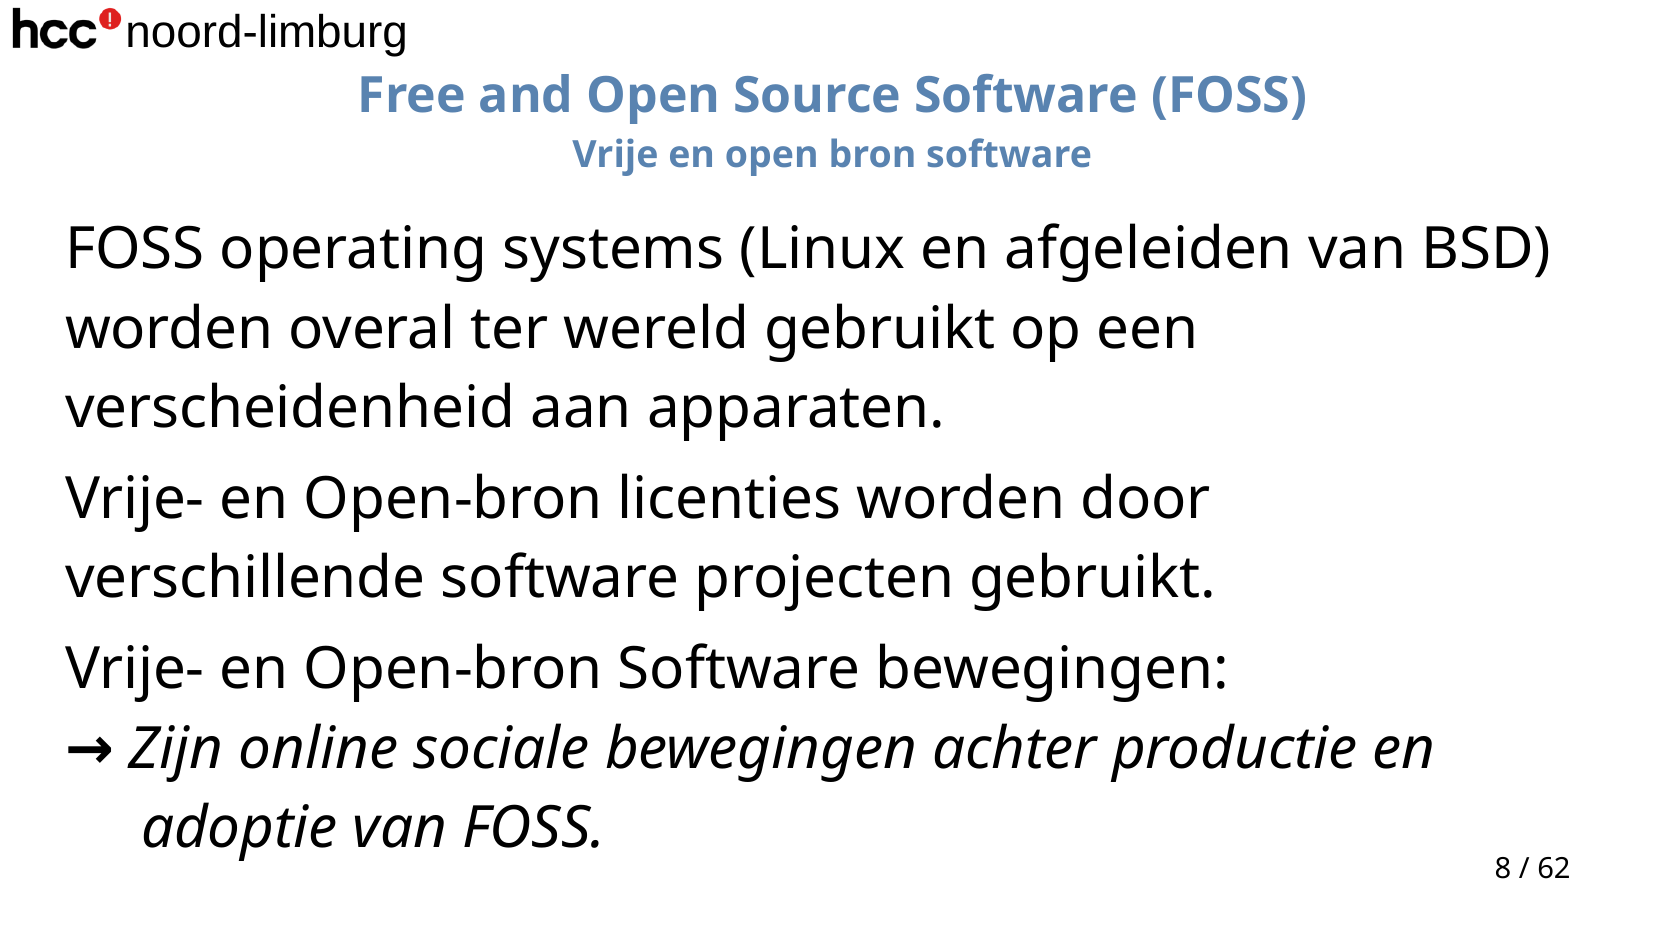

Free and Open Source Software (FOSS)
Vrije en open bron software
# FOSS operating systems (Linux en afgeleiden van BSD) worden overal ter wereld gebruikt op een verscheidenheid aan apparaten.
Vrije- en Open-bron licenties worden door verschillende software projecten gebruikt.
Vrije- en Open-bron Software bewegingen:
→ Zijn online sociale bewegingen achter productie en
 adoptie van FOSS.
8